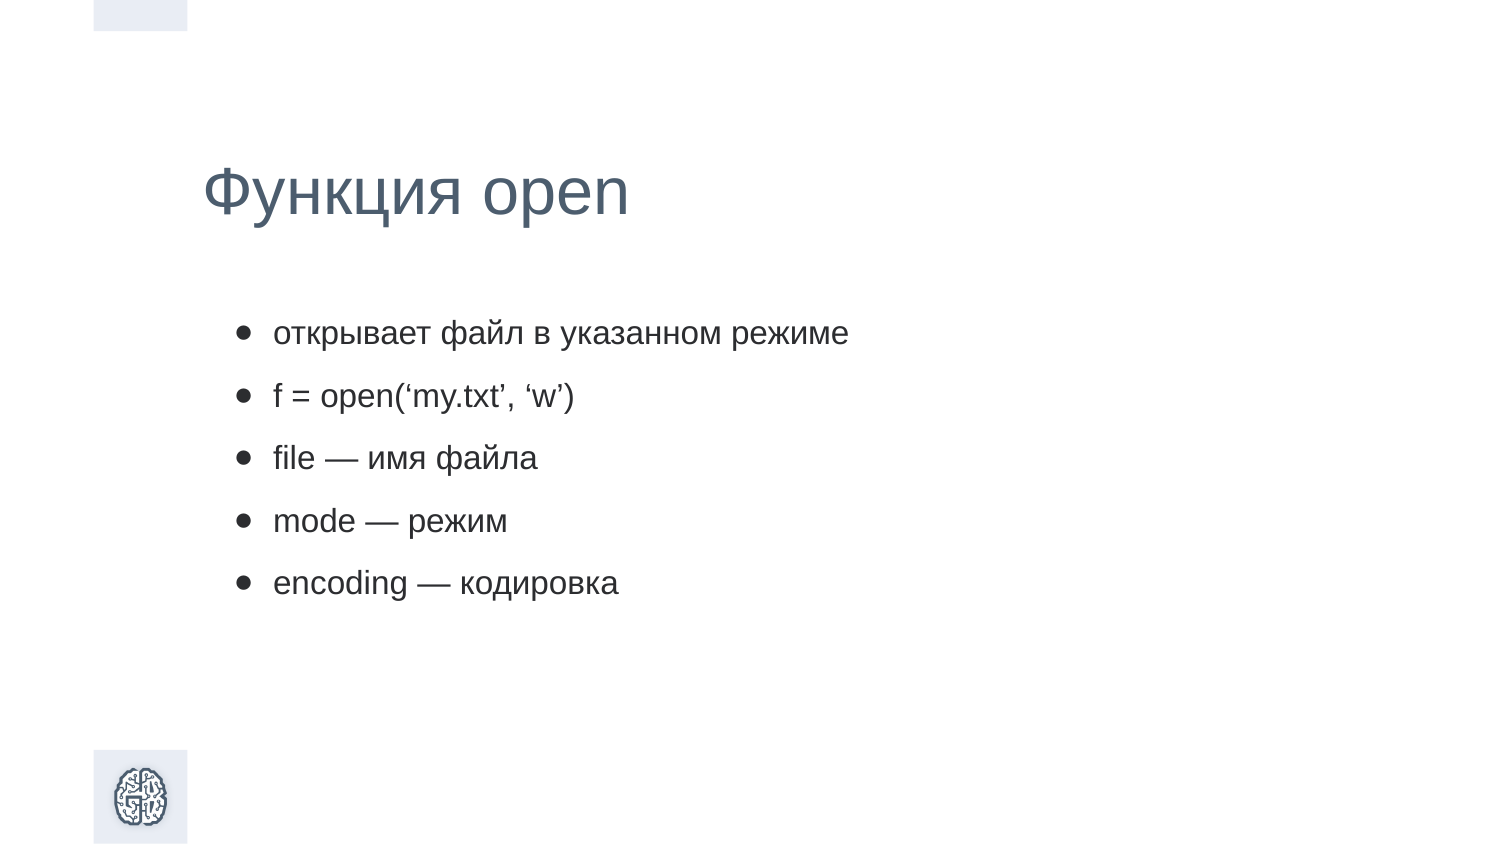

Функция open
открывает файл в указанном режиме
f = open(‘my.txt’, ‘w’)
file — имя файла
mode — режим
encoding — кодировка